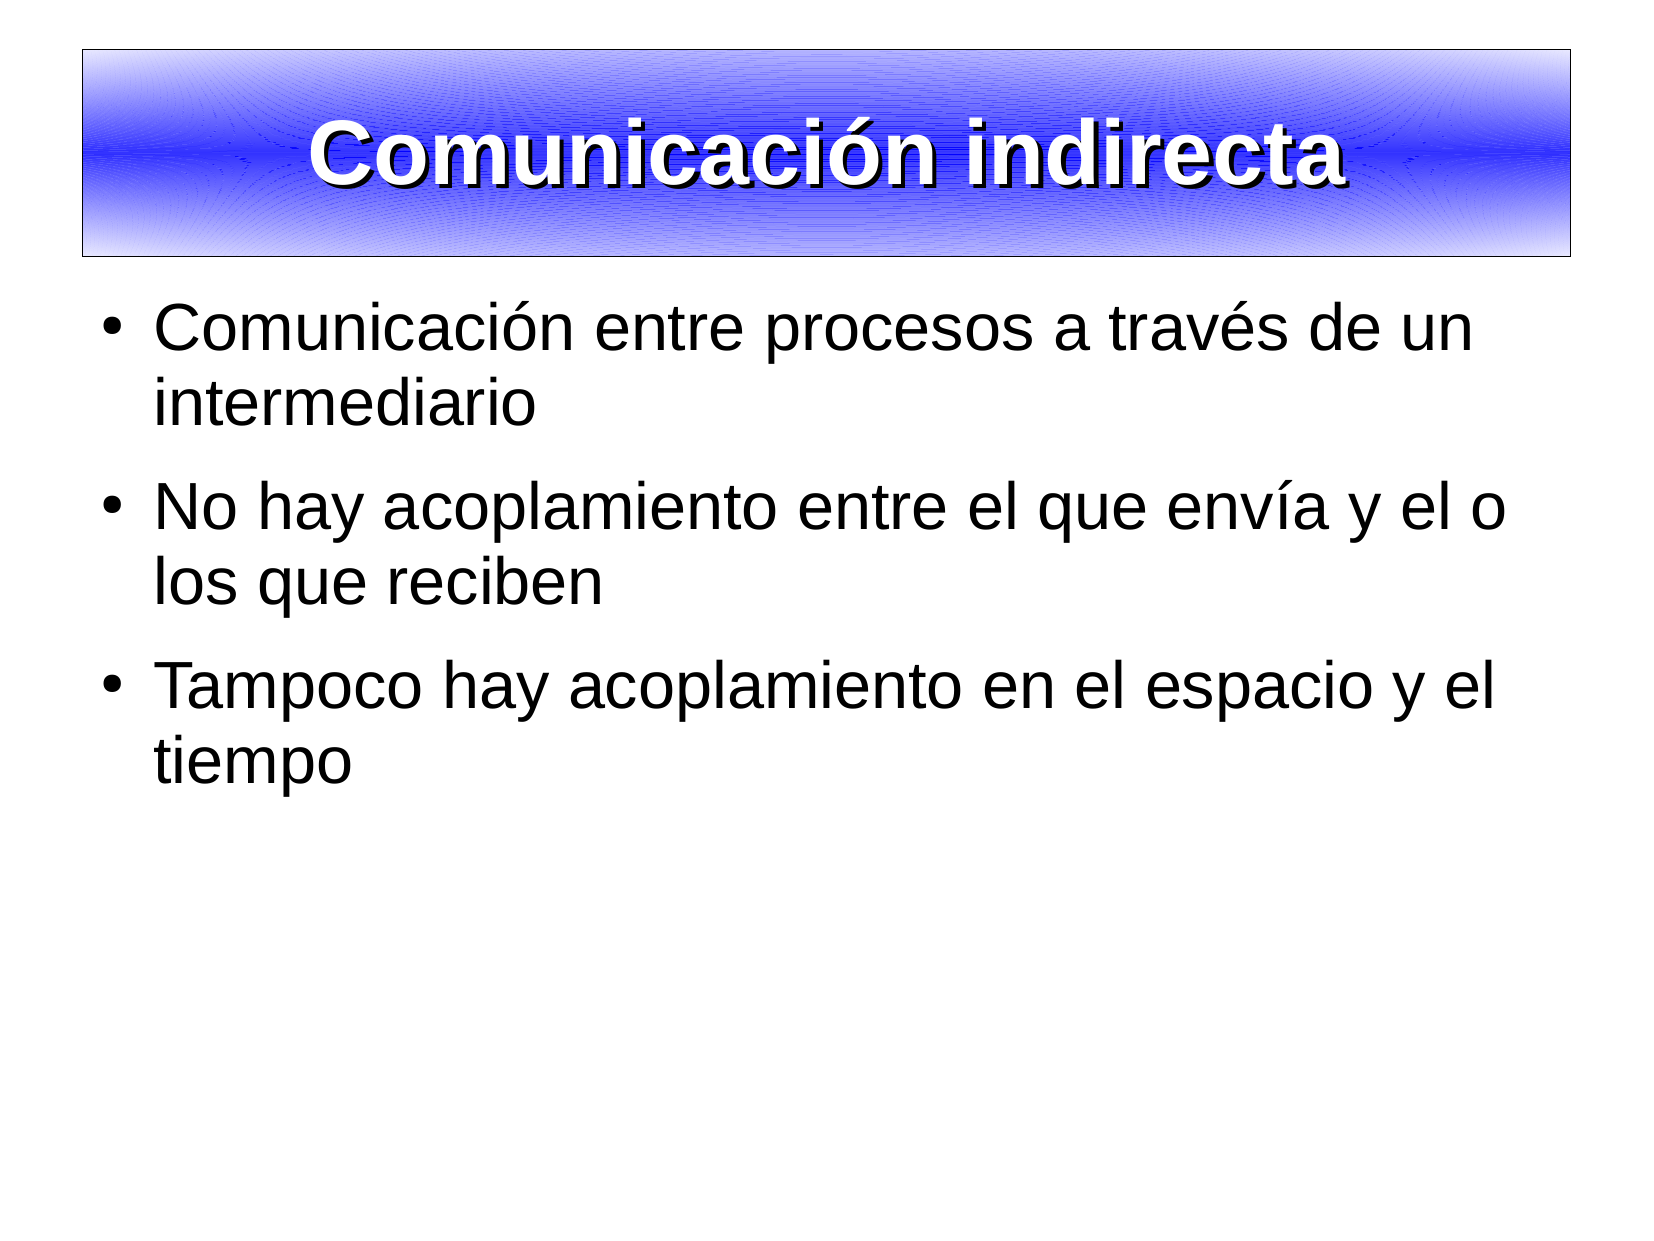

# Comunicación indirecta
Comunicación entre procesos a través de un intermediario
No hay acoplamiento entre el que envía y el o los que reciben
Tampoco hay acoplamiento en el espacio y el tiempo